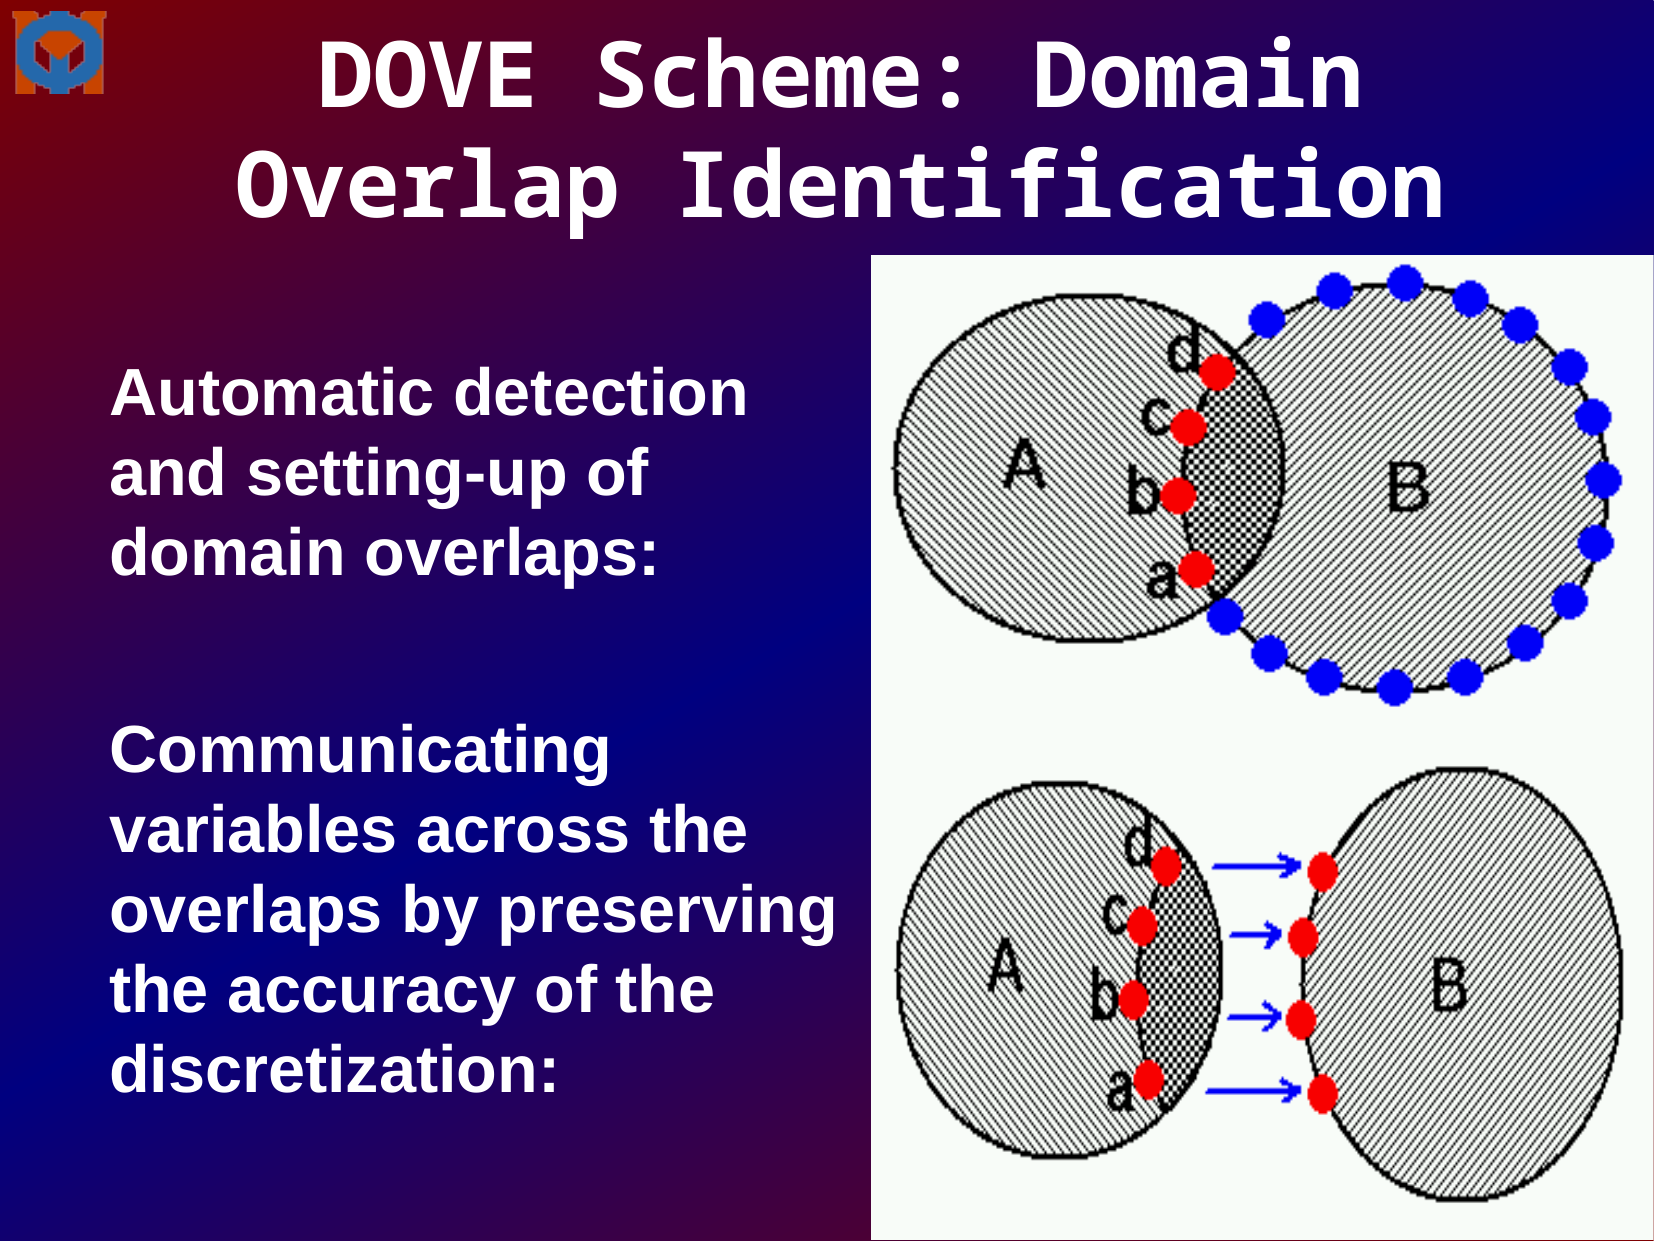

# DOVE Scheme: Domain Overlap Identification
Automatic detection and setting-up of domain overlaps:
Communicating variables across the overlaps by preserving the accuracy of the discretization: